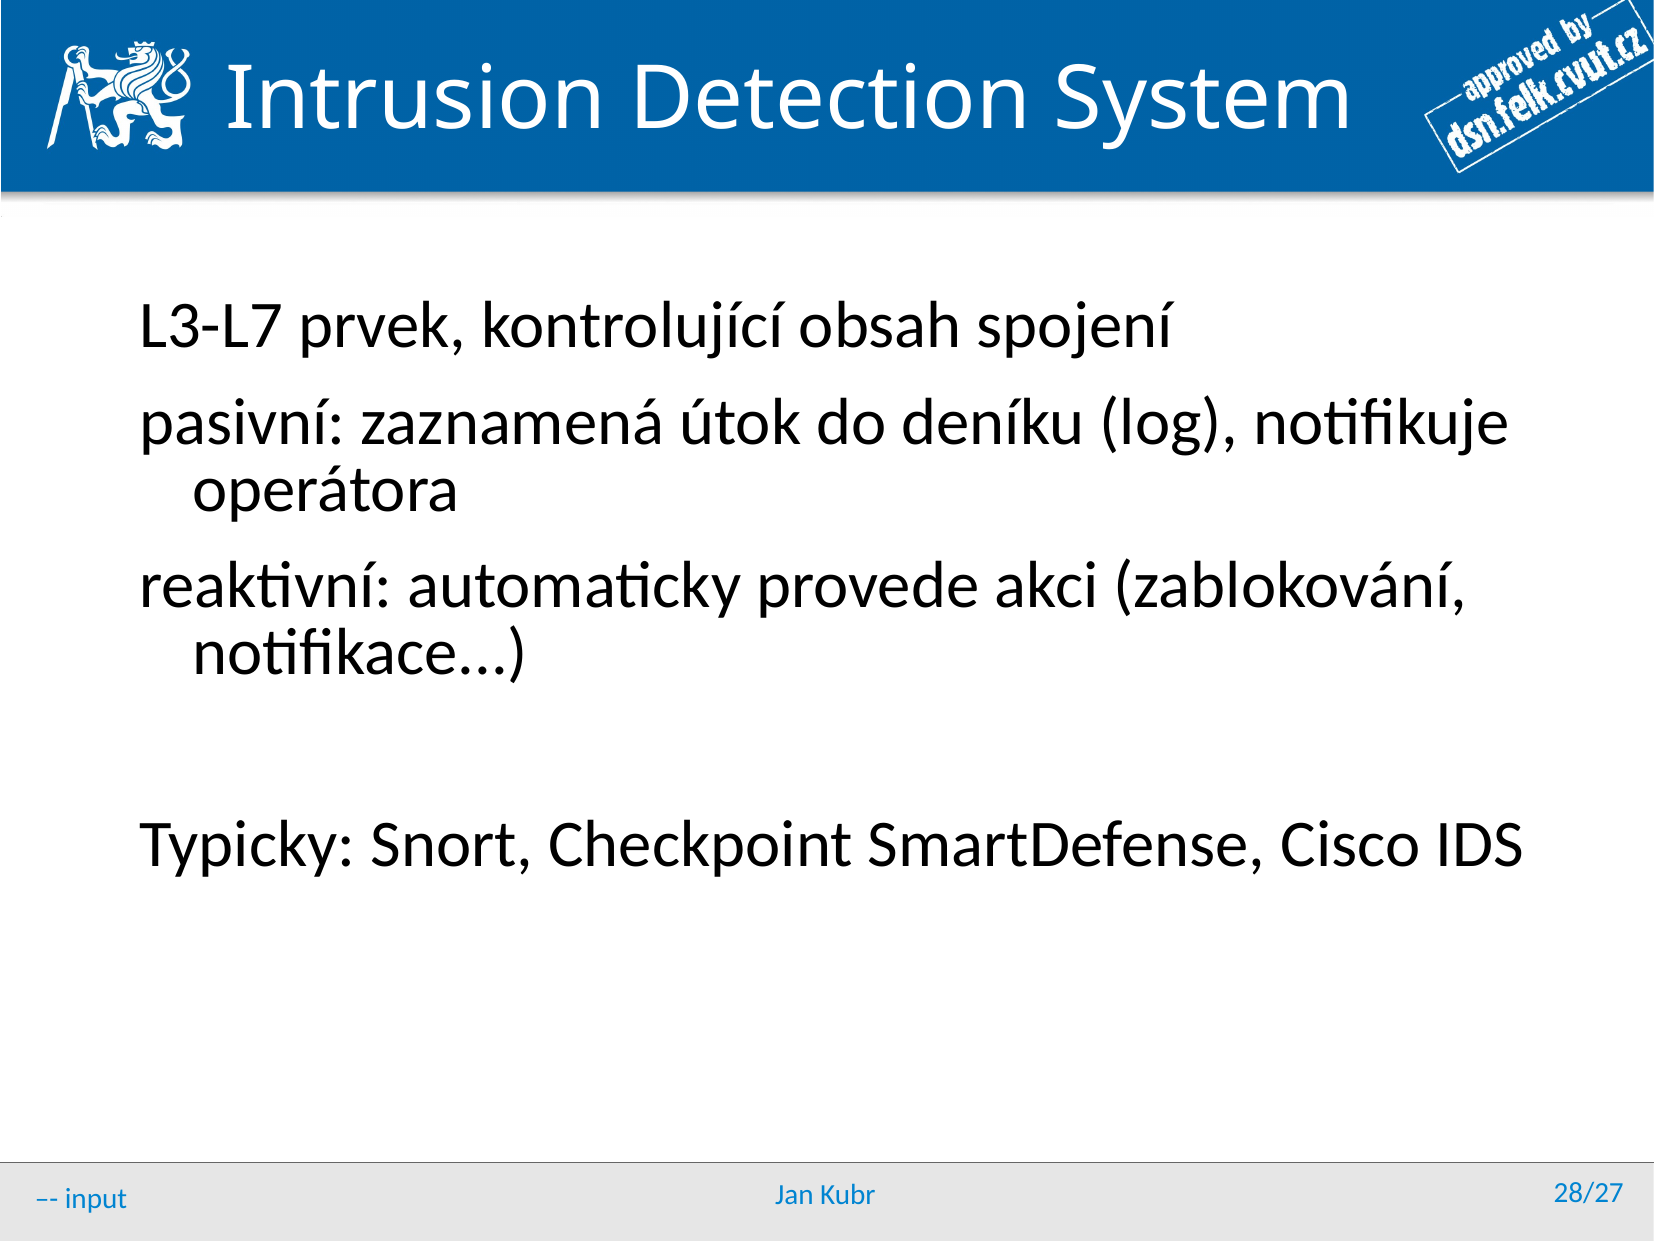

# Intrusion Detection System
L3-L7 prvek, kontrolující obsah spojení
pasivní: zaznamená útok do deníku (log), notifikuje operátora
reaktivní: automaticky provede akci (zablokování, notifikace...)
Typicky: Snort, Checkpoint SmartDefense, Cisco IDS
28
Jan Kubr
02/2006